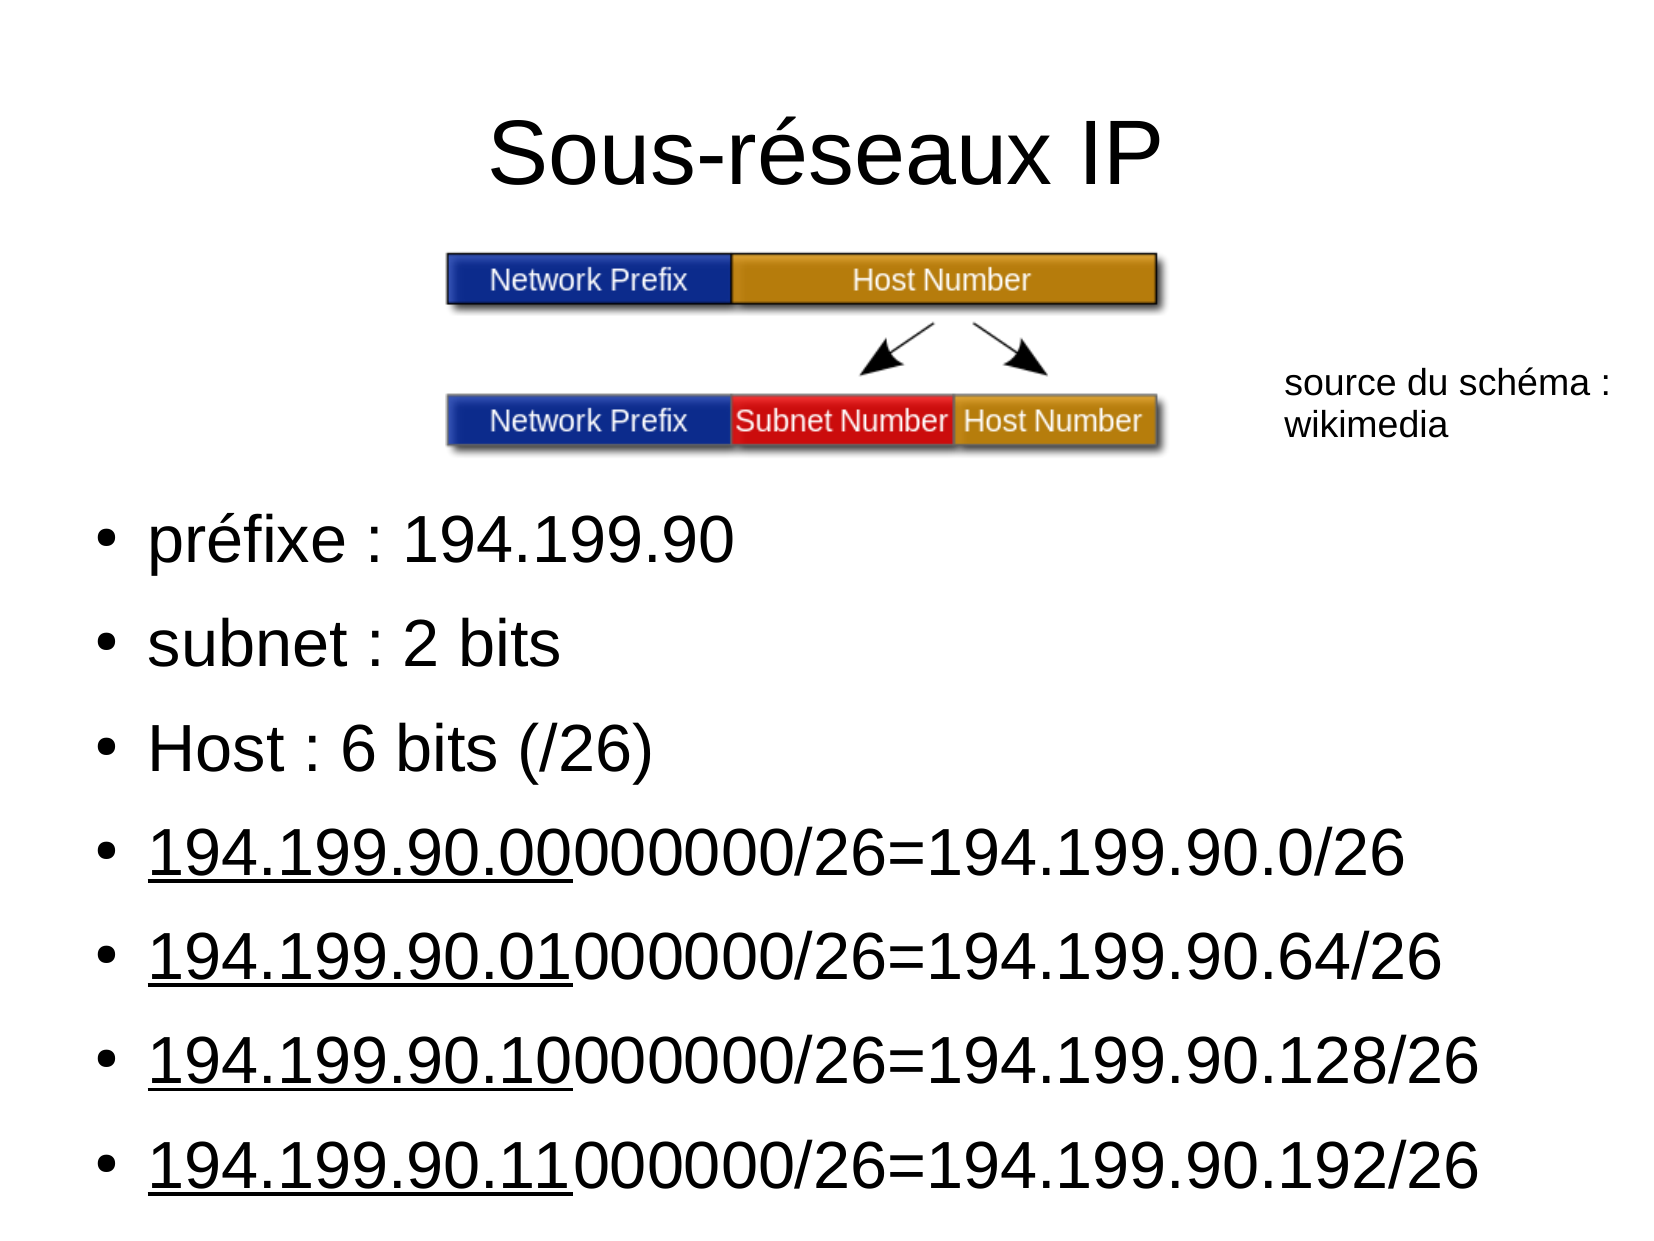

# Sous-réseaux IP
source du schéma :
wikimedia
préfixe : 194.199.90
subnet : 2 bits
Host : 6 bits (/26)
194.199.90.00000000/26=194.199.90.0/26
194.199.90.01000000/26=194.199.90.64/26
194.199.90.10000000/26=194.199.90.128/26
194.199.90.11000000/26=194.199.90.192/26